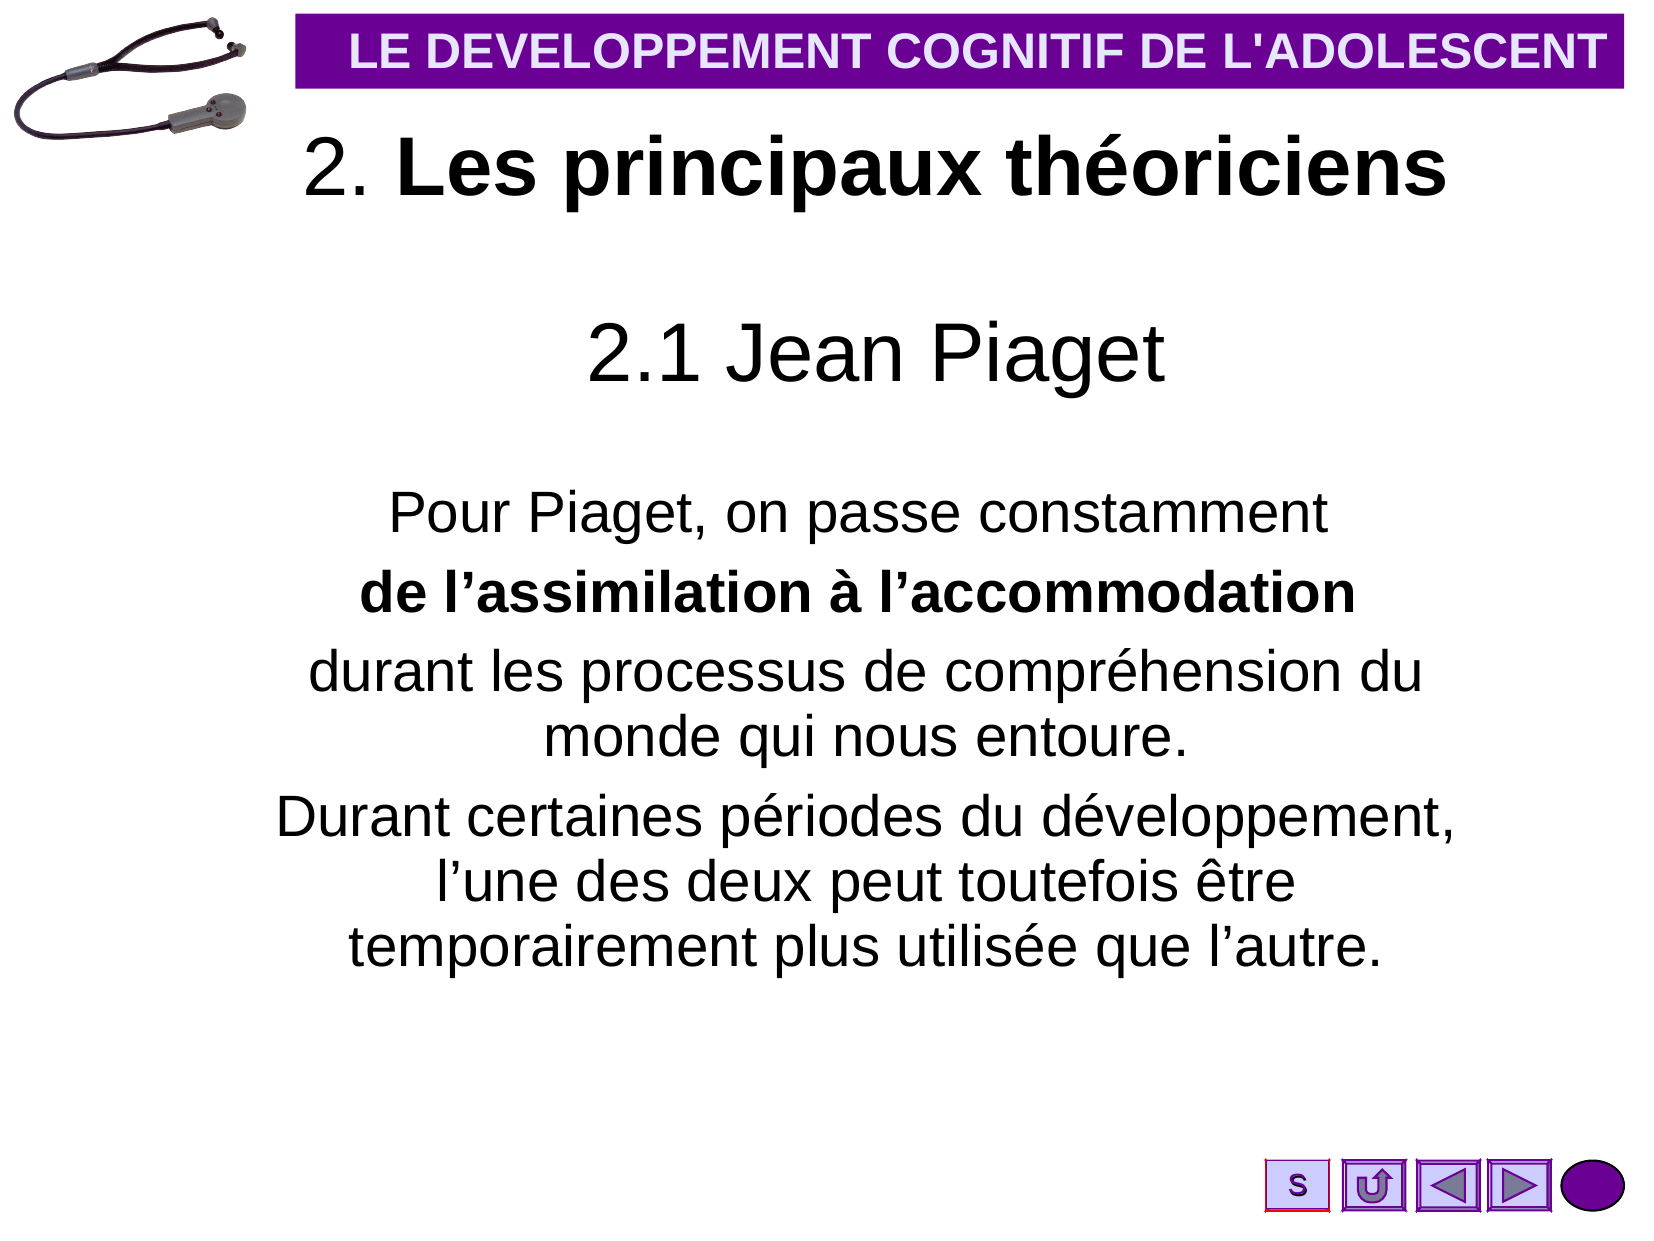

LE DEVELOPPEMENT COGNITIF DE L'ADOLESCENT
2. Les principaux théoriciens
2.1 Jean Piaget
# Pour Piaget, on passe constamment
de l’assimilation à l’accommodation
durant les processus de compréhension du monde qui nous entoure.
Durant certaines périodes du développement, l’une des deux peut toutefois être temporairement plus utilisée que l’autre.